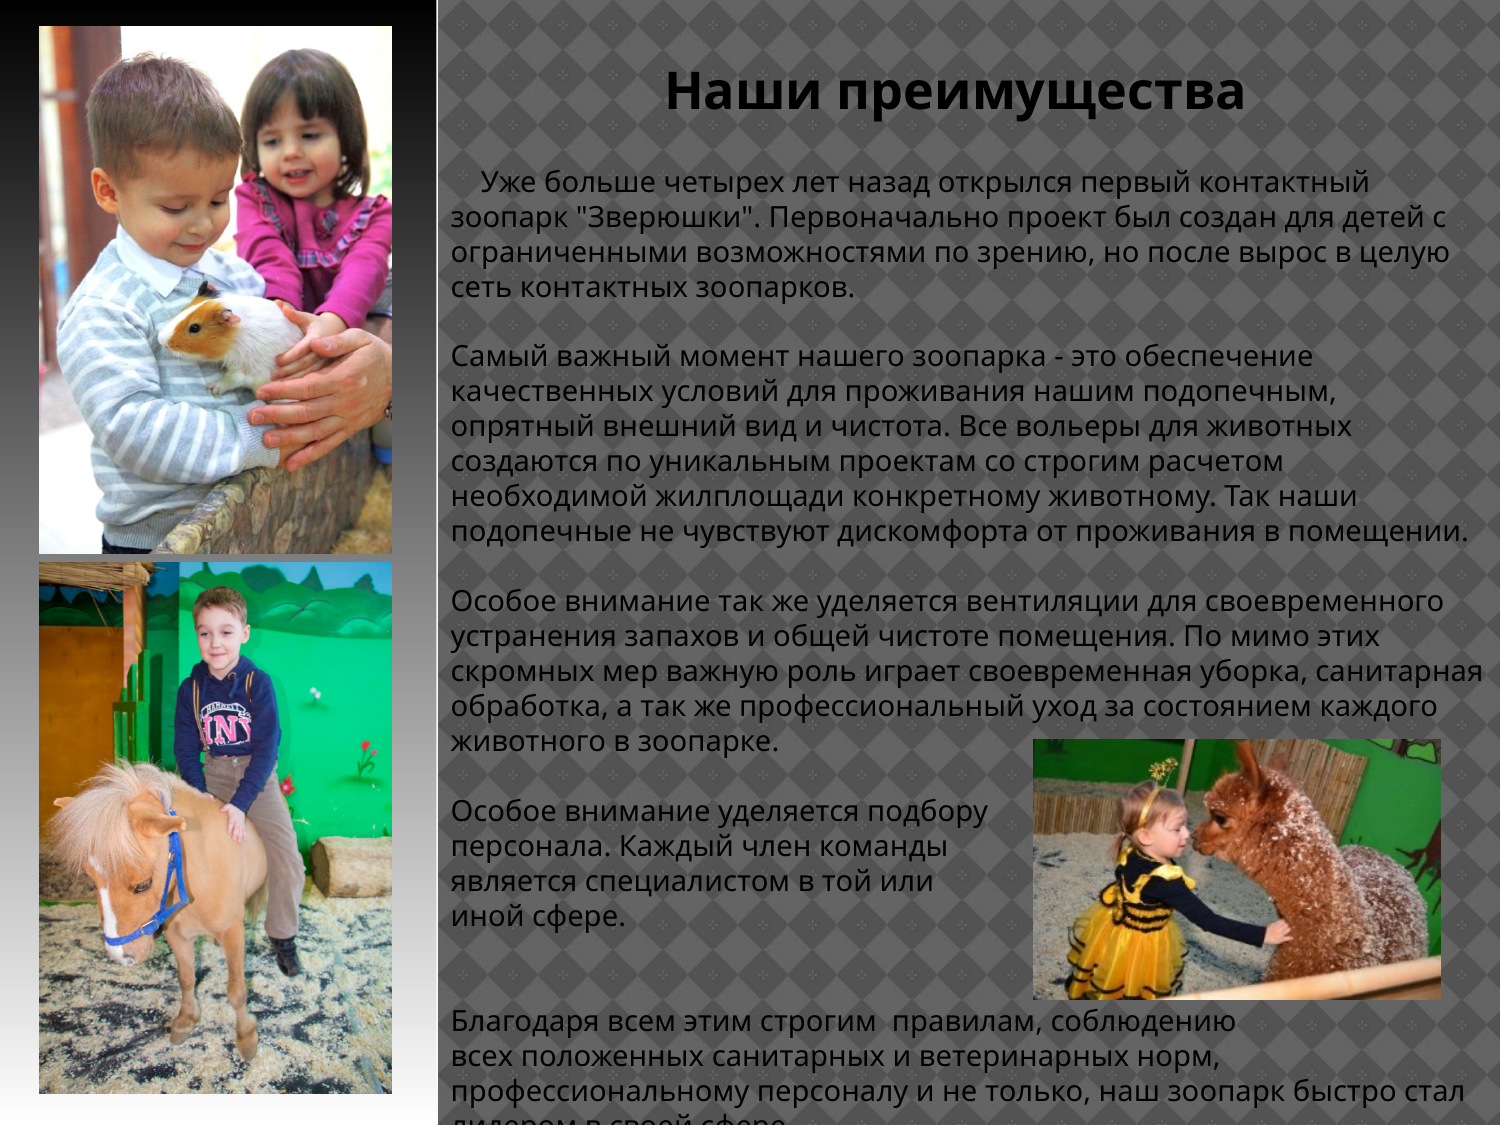

Наши преимущества
 Уже больше четырех лет назад открылся первый контактный зоопарк "Зверюшки". Первоначально проект был создан для детей с ограниченными возможностями по зрению, но после вырос в целую сеть контактных зоопарков.
Самый важный момент нашего зоопарка - это обеспечение качественных условий для проживания нашим подопечным, опрятный внешний вид и чистота. Все вольеры для животных создаются по уникальным проектам со строгим расчетом необходимой жилплощади конкретному животному. Так наши подопечные не чувствуют дискомфорта от проживания в помещении.
Особое внимание так же уделяется вентиляции для своевременного устранения запахов и общей чистоте помещения. По мимо этих скромных мер важную роль играет своевременная уборка, санитарная обработка, а так же профессиональный уход за состоянием каждого животного в зоопарке.
Особое внимание уделяется подбору
персонала. Каждый член команды
является специалистом в той или
иной сфере.
Благодаря всем этим строгим правилам, соблюдению
всех положенных санитарных и ветеринарных норм, профессиональному персоналу и не только, наш зоопарк быстро стал лидером в своей сфере.